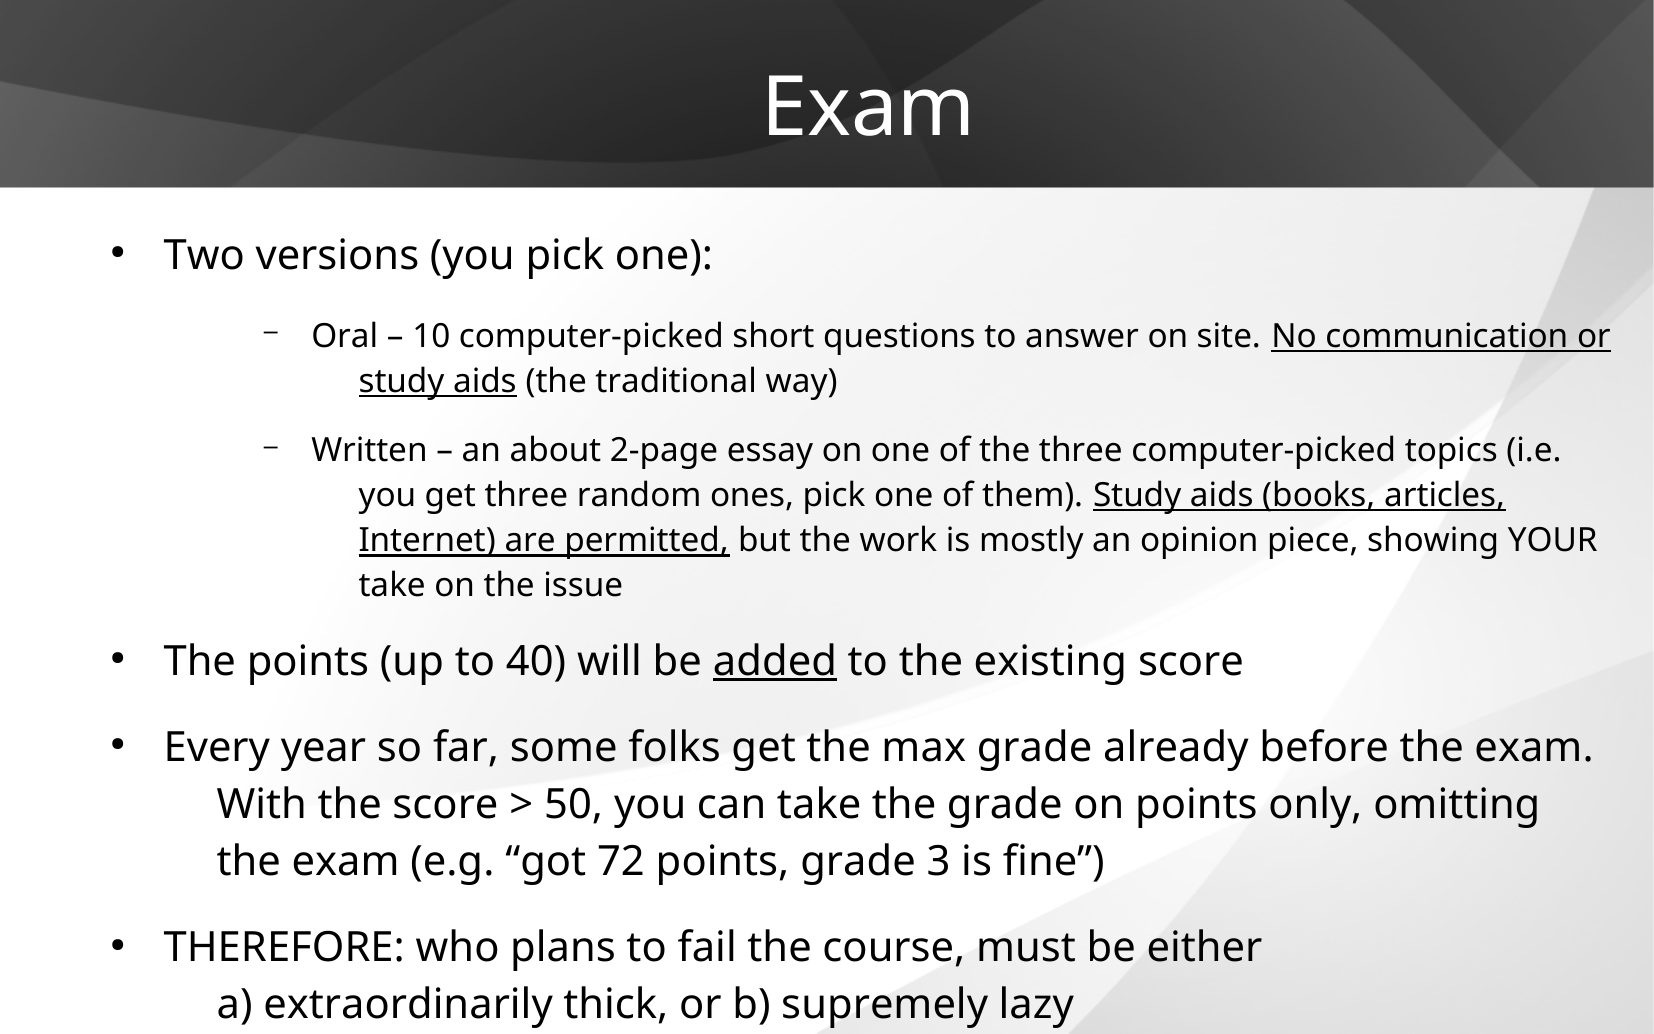

# Exam
Two versions (you pick one):
Oral – 10 computer-picked short questions to answer on site. No communication or study aids (the traditional way)
Written – an about 2-page essay on one of the three computer-picked topics (i.e. you get three random ones, pick one of them). Study aids (books, articles, Internet) are permitted, but the work is mostly an opinion piece, showing YOUR take on the issue
The points (up to 40) will be added to the existing score
Every year so far, some folks get the max grade already before the exam. With the score > 50, you can take the grade on points only, omitting the exam (e.g. “got 72 points, grade 3 is fine”)
THEREFORE: who plans to fail the course, must be either
a) extraordinarily thick, or b) supremely lazy